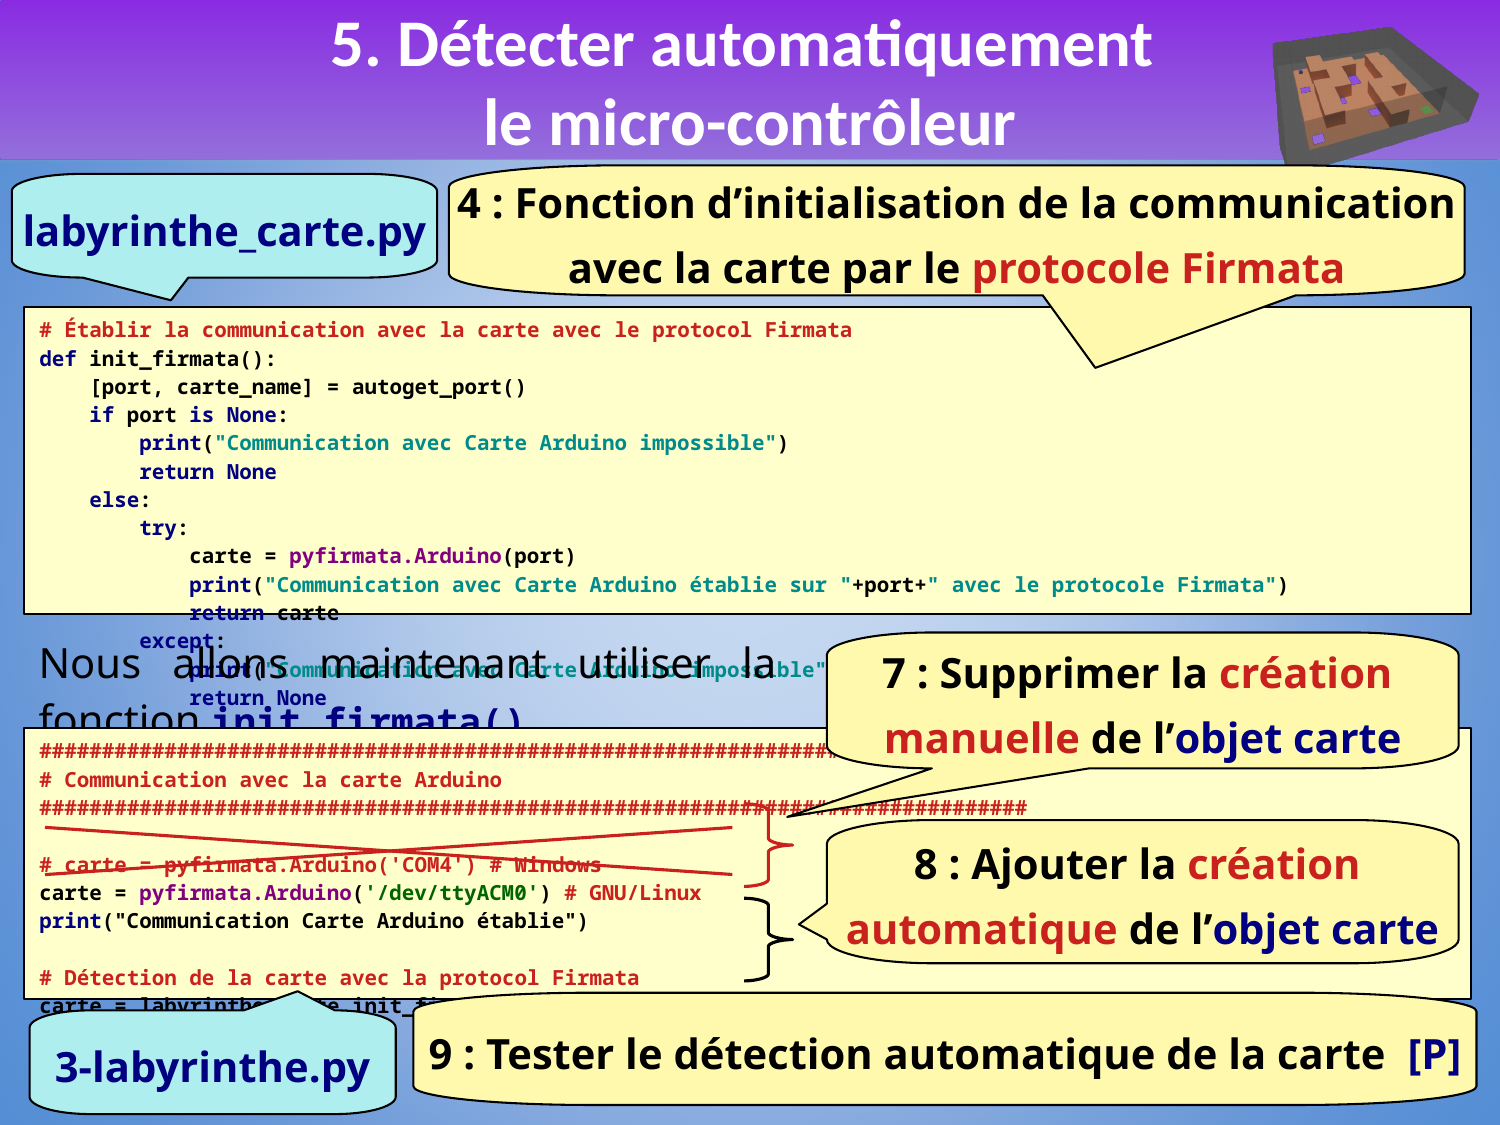

5. Détecter automatiquement
le micro-contrôleur
4 : Fonction d’initialisation de la communication
avec la carte par le protocole Firmata
labyrinthe_carte.py
# Établir la communication avec la carte avec le protocol Firmata
def init_firmata():
 [port, carte_name] = autoget_port()
 if port is None:
 print("Communication avec Carte Arduino impossible")
 return None
 else:
 try:
 carte = pyfirmata.Arduino(port)
 print("Communication avec Carte Arduino établie sur "+port+" avec le protocole Firmata")
 return carte
 except:
 print("Communication avec Carte Arduino impossible")
 return None
Nous allons maintenant utiliser la fonction init_firmata().
7 : Supprimer la création
manuelle de l’objet carte
###############################################################################
# Communication avec la carte Arduino
###############################################################################
# carte = pyfirmata.Arduino('COM4') # Windows
carte = pyfirmata.Arduino('/dev/ttyACM0') # GNU/Linux
print("Communication Carte Arduino établie")
# Détection de la carte avec la protocol Firmata
carte = labyrinthe_carte.init_firmata()
if carte is None:
 bge.logic.endGame()
8 : Ajouter la création
automatique de l’objet carte
9 : Tester le détection automatique de la carte [P]
3-labyrinthe.py